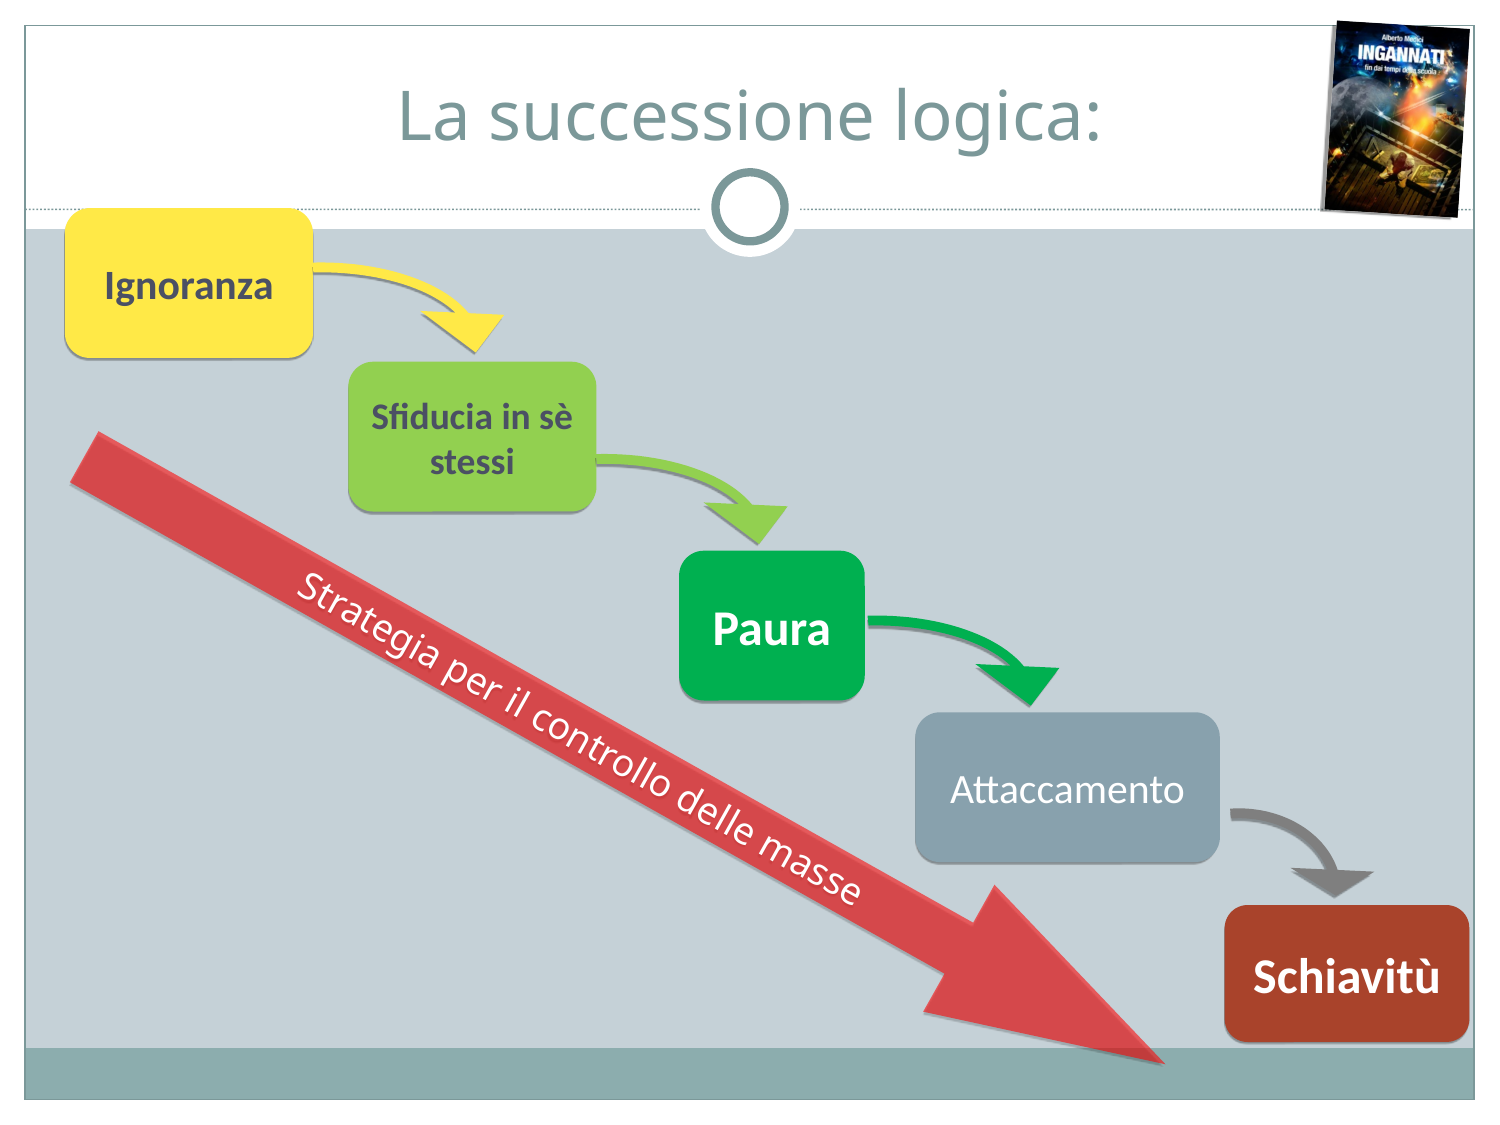

# La successione logica:
Ignoranza
Sfiducia in sè stessi
Paura
Strategia per il controllo delle masse
Attaccamento
Schiavitù